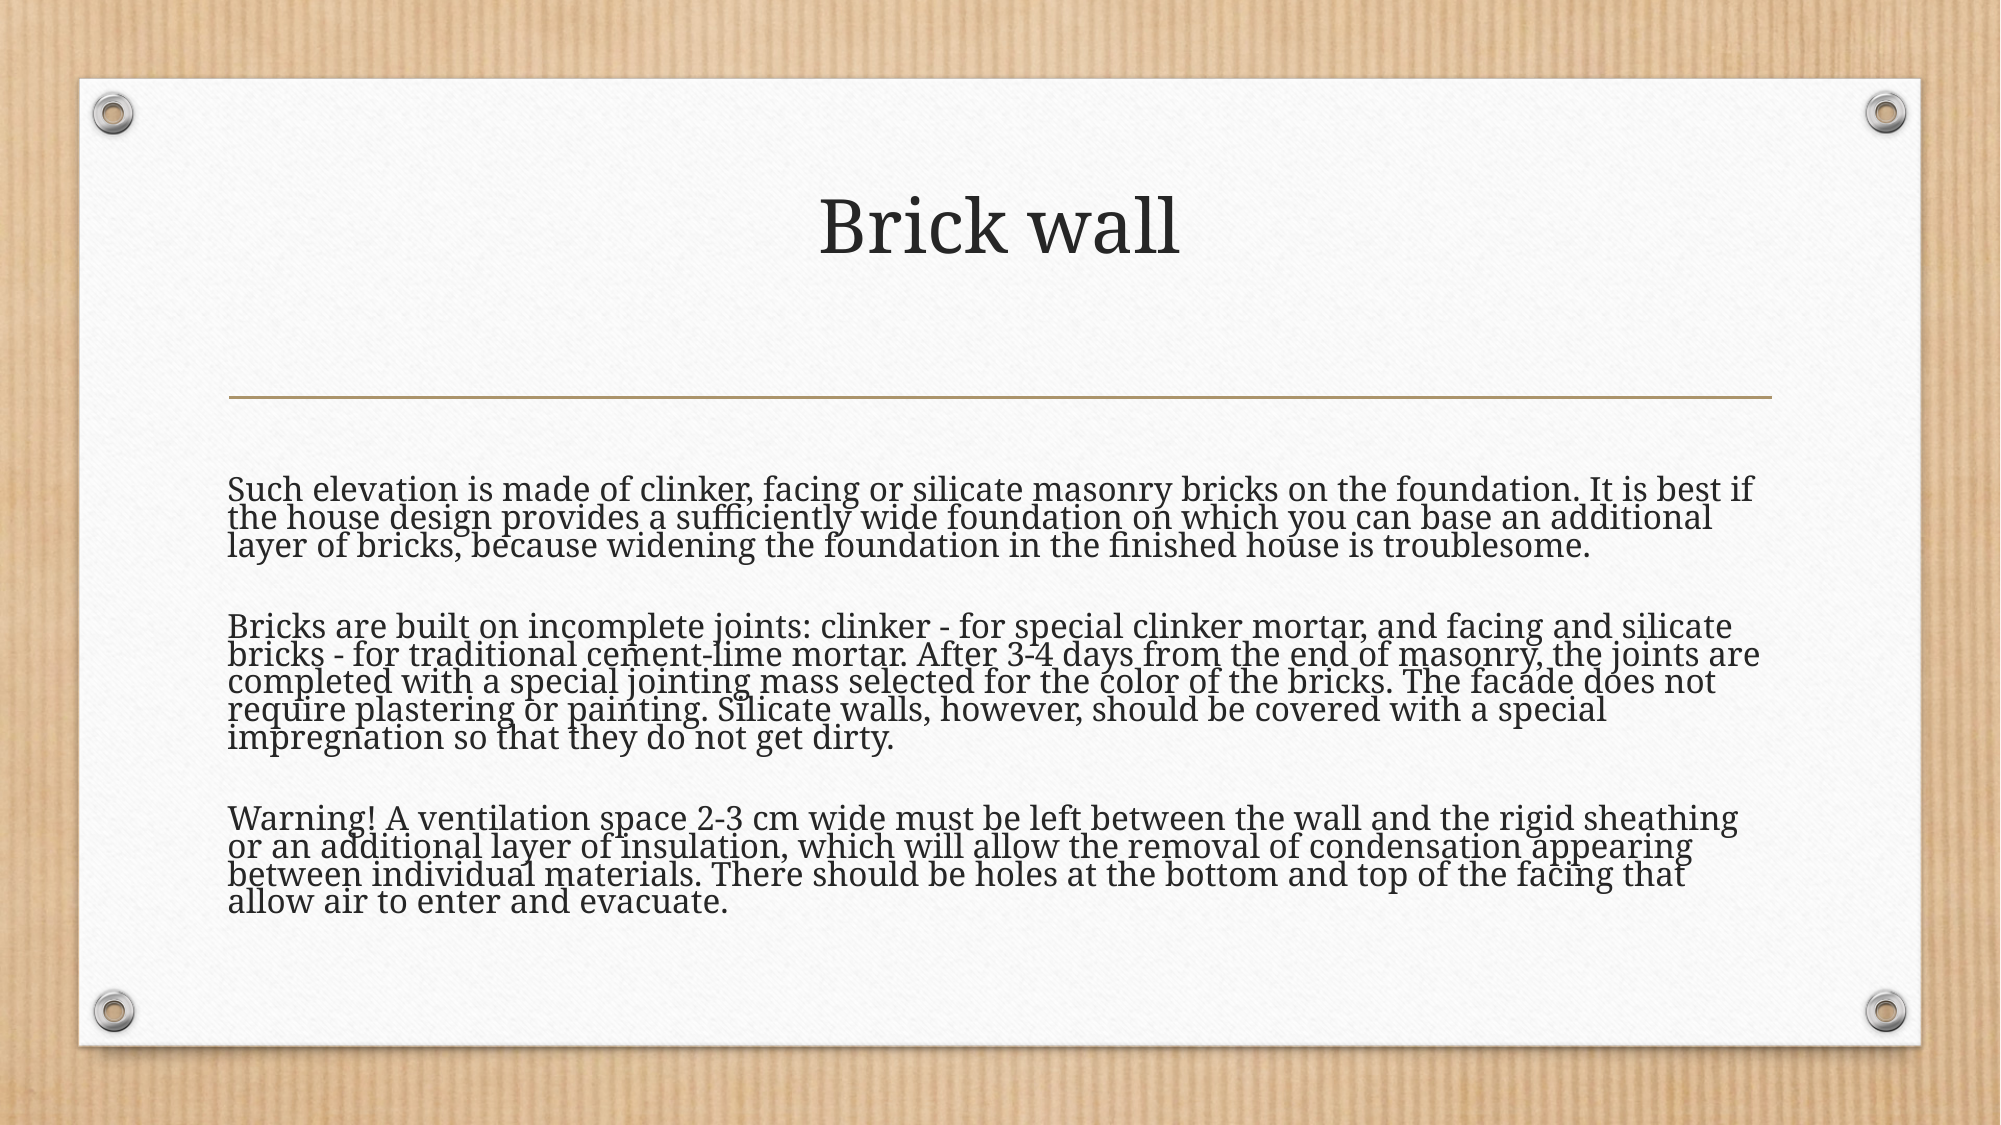

# Brick wall
Such elevation is made of clinker, facing or silicate masonry bricks on the foundation. It is best if the house design provides a sufficiently wide foundation on which you can base an additional layer of bricks, because widening the foundation in the finished house is troublesome.
Bricks are built on incomplete joints: clinker - for special clinker mortar, and facing and silicate bricks - for traditional cement-lime mortar. After 3-4 days from the end of masonry, the joints are completed with a special jointing mass selected for the color of the bricks. The facade does not require plastering or painting. Silicate walls, however, should be covered with a special impregnation so that they do not get dirty.
Warning! A ventilation space 2-3 cm wide must be left between the wall and the rigid sheathing or an additional layer of insulation, which will allow the removal of condensation appearing between individual materials. There should be holes at the bottom and top of the facing that allow air to enter and evacuate.